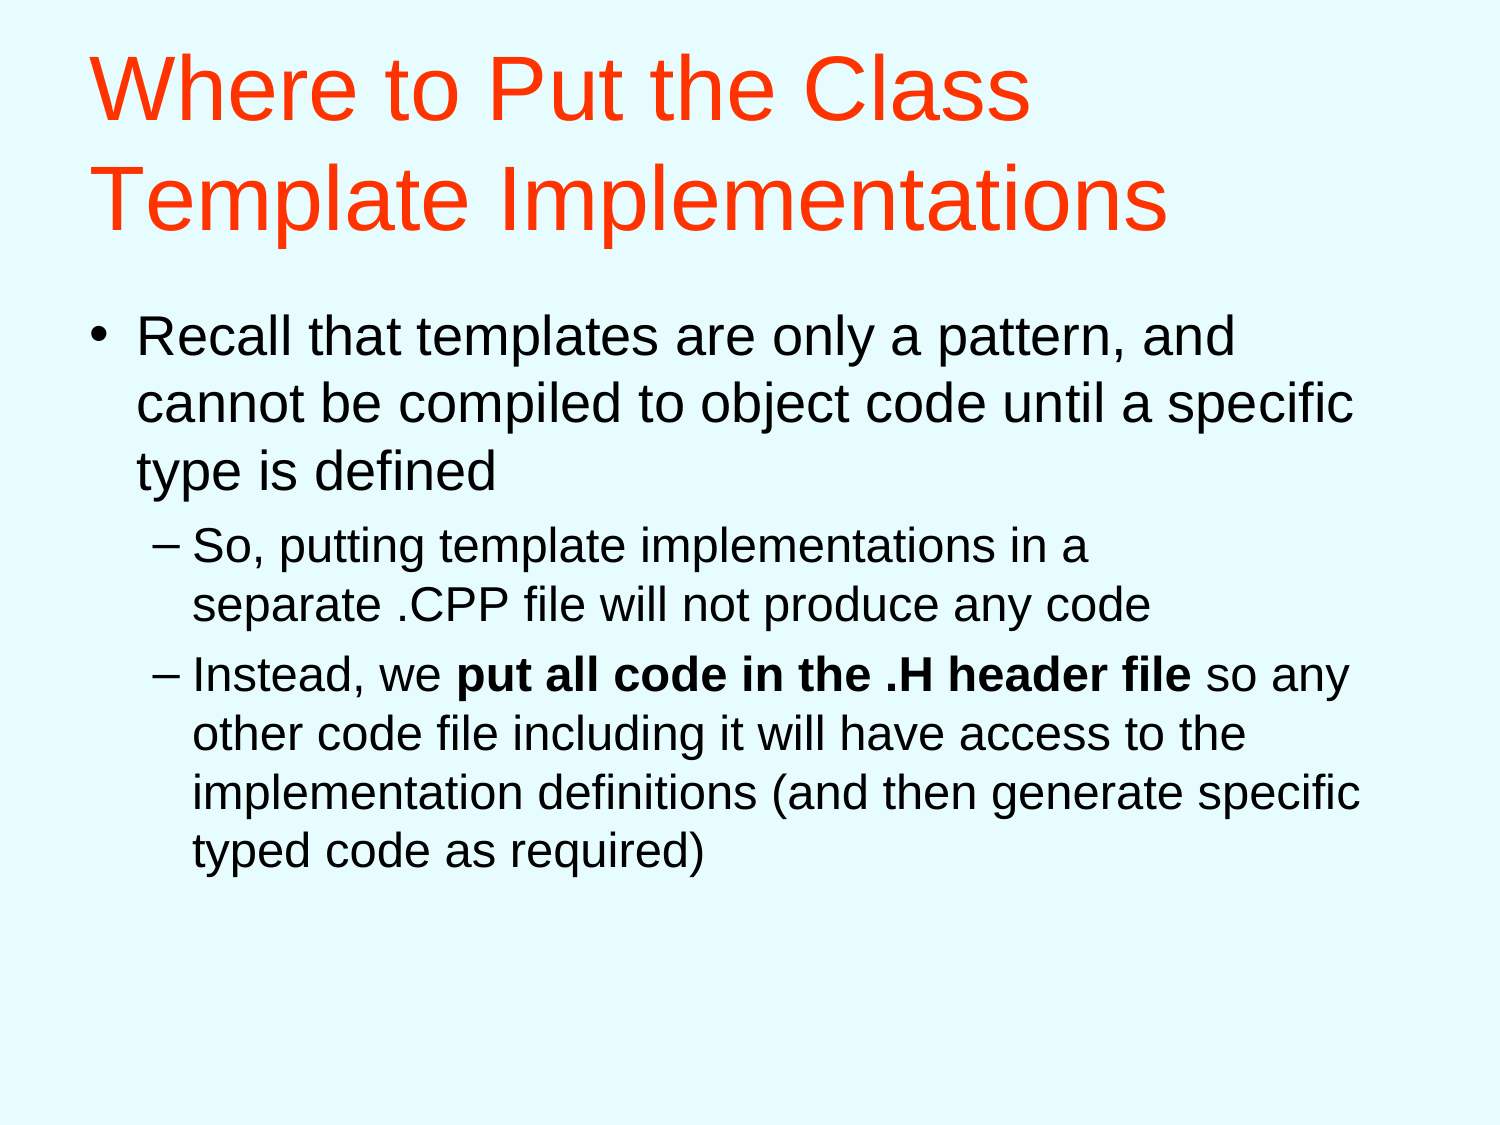

# Where to Put the Class Template Implementations
Recall that templates are only a pattern, and cannot be compiled to object code until a specific type is defined
So, putting template implementations in a separate .CPP file will not produce any code
Instead, we put all code in the .H header file so any other code file including it will have access to the implementation definitions (and then generate specific typed code as required)